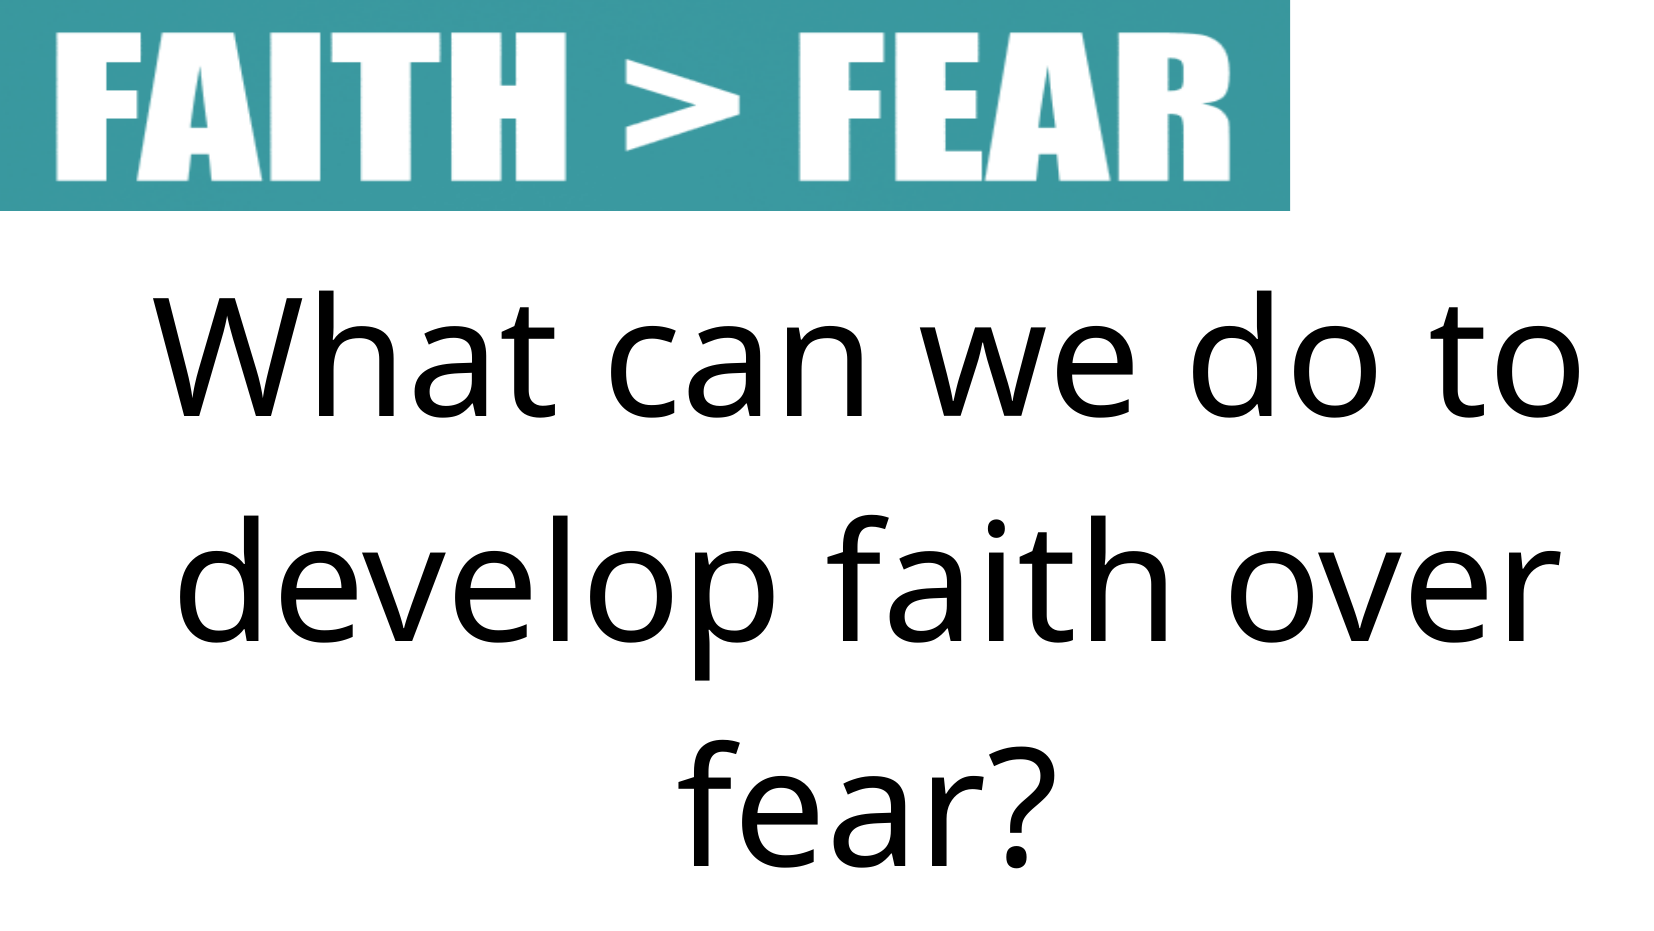

#
What can we do to develop faith over fear?